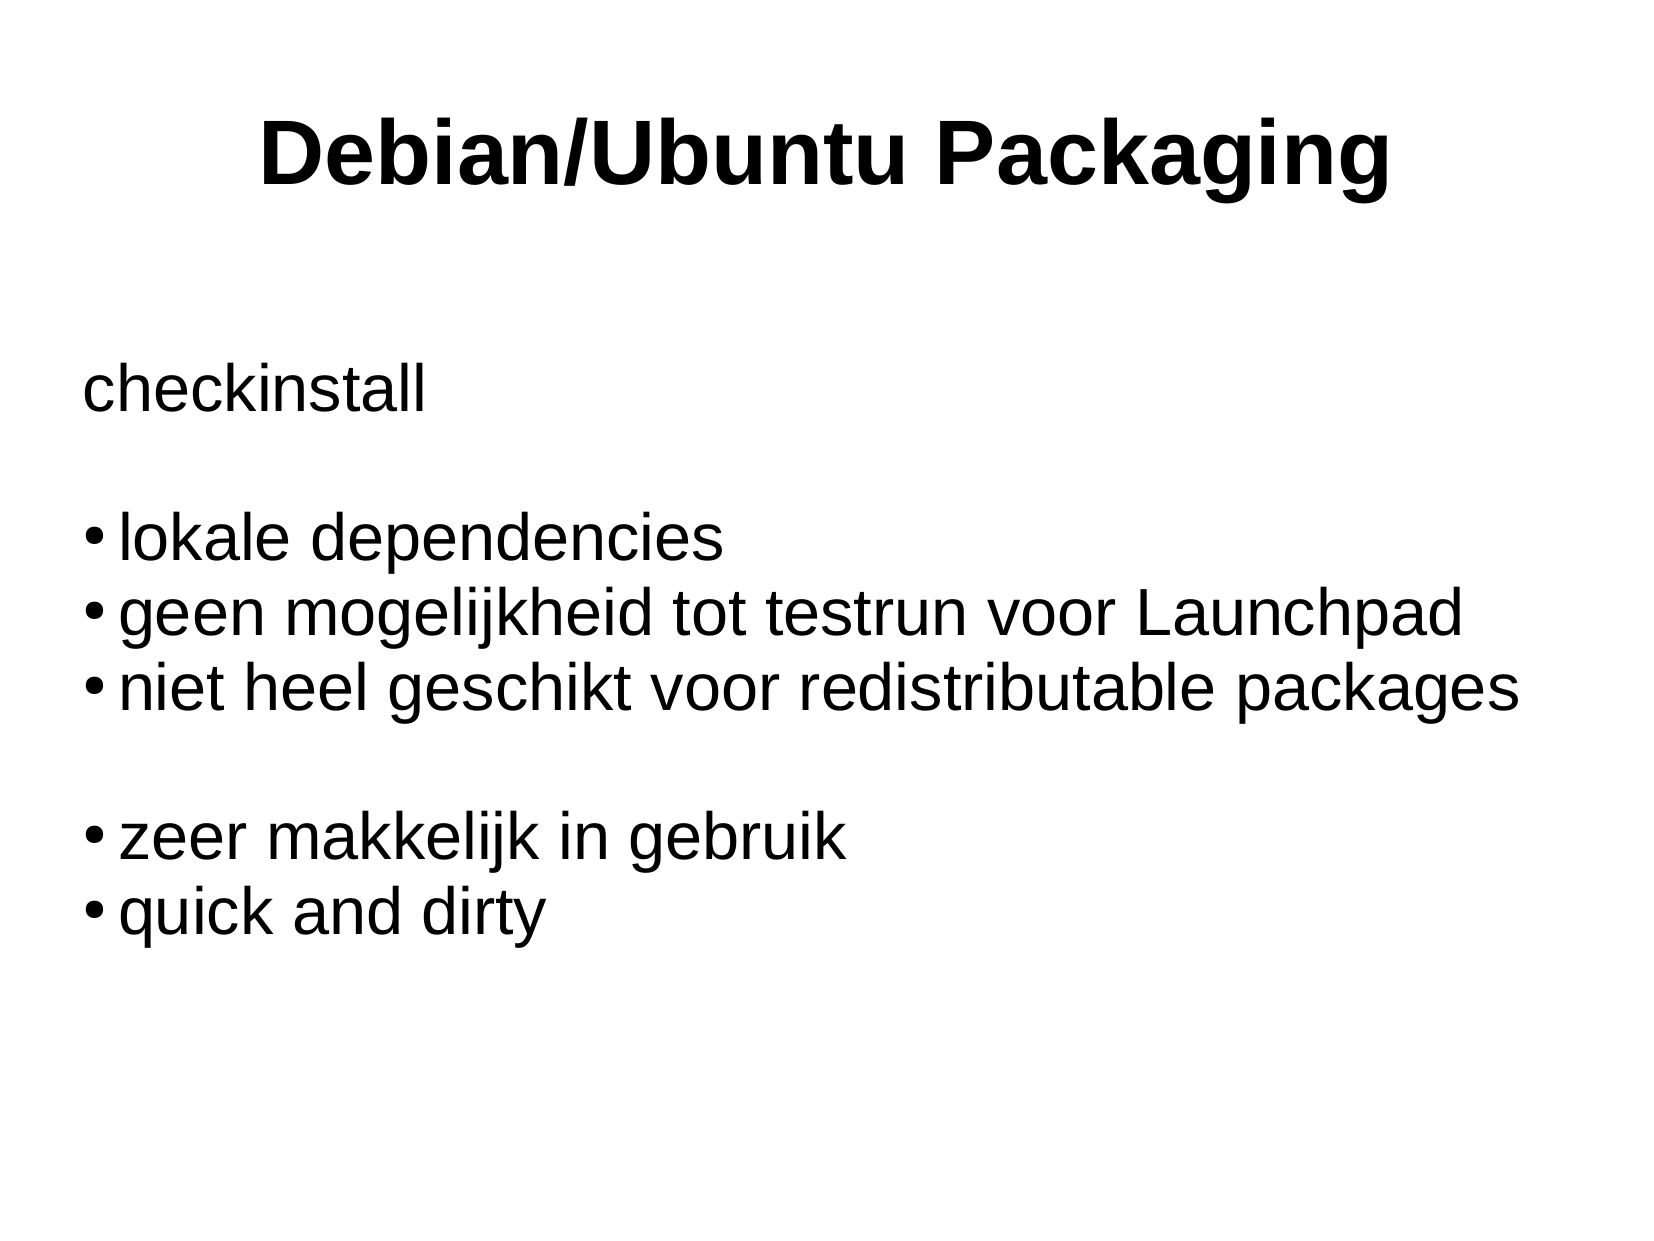

# Debian/Ubuntu Packaging
checkinstall
lokale dependencies
geen mogelijkheid tot testrun voor Launchpad
niet heel geschikt voor redistributable packages
zeer makkelijk in gebruik
quick and dirty